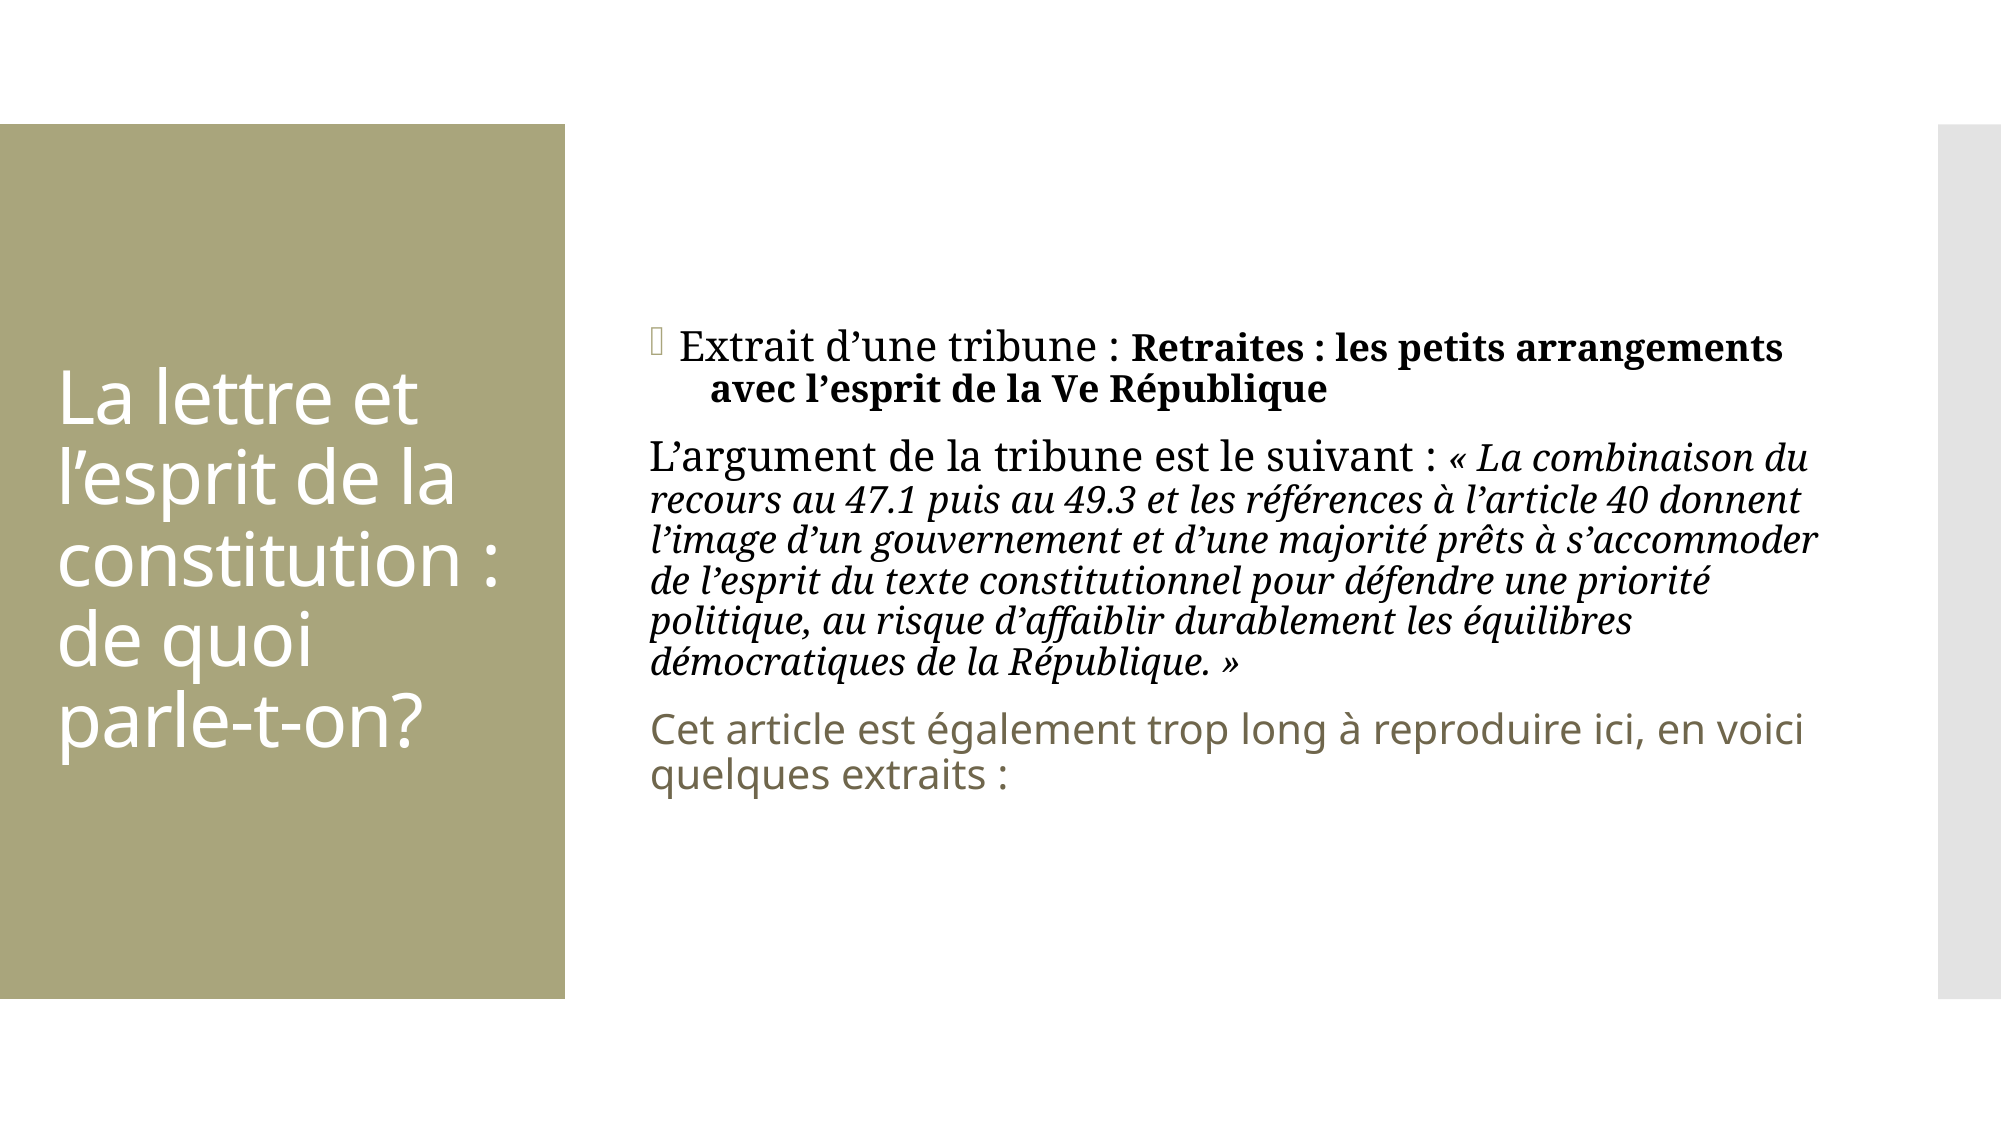

Extrait d’une tribune : Retraites : les petits arrangements avec l’esprit de la Ve République
L’argument de la tribune est le suivant : « La combinaison du recours au 47.1 puis au 49.3 et les références à l’article 40 donnent l’image d’un gouvernement et d’une majorité prêts à s’accommoder de l’esprit du texte constitutionnel pour défendre une priorité politique, au risque d’affaiblir durablement les équilibres démocratiques de la République. »
Cet article est également trop long à reproduire ici, en voici quelques extraits :
# La lettre et l’esprit de la constitution : de quoi parle-t-on?